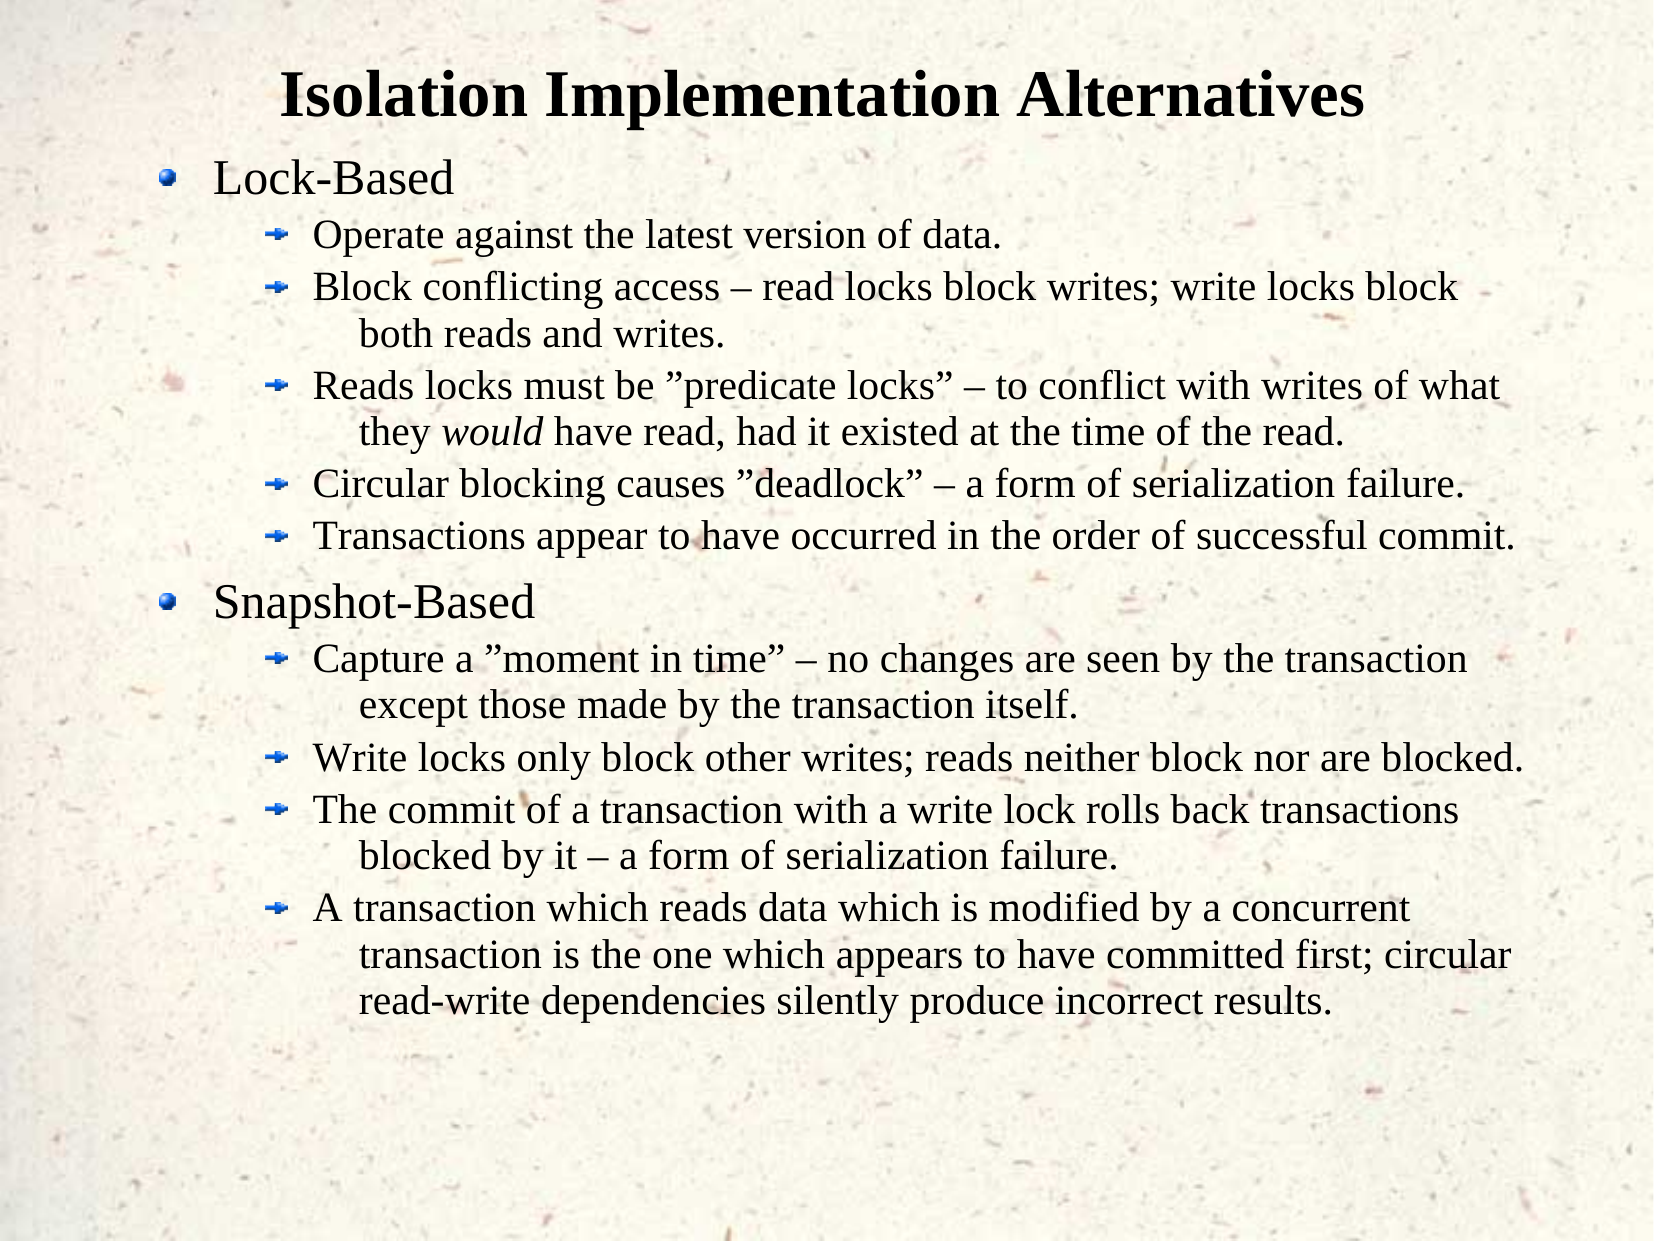

# Isolation Implementation Alternatives
Lock-Based
Operate against the latest version of data.
Block conflicting access – read locks block writes; write locks block both reads and writes.
Reads locks must be ”predicate locks” – to conflict with writes of what they would have read, had it existed at the time of the read.
Circular blocking causes ”deadlock” – a form of serialization failure.
Transactions appear to have occurred in the order of successful commit.
Snapshot-Based
Capture a ”moment in time” – no changes are seen by the transaction except those made by the transaction itself.
Write locks only block other writes; reads neither block nor are blocked.
The commit of a transaction with a write lock rolls back transactions blocked by it – a form of serialization failure.
A transaction which reads data which is modified by a concurrent transaction is the one which appears to have committed first; circular read-write dependencies silently produce incorrect results.